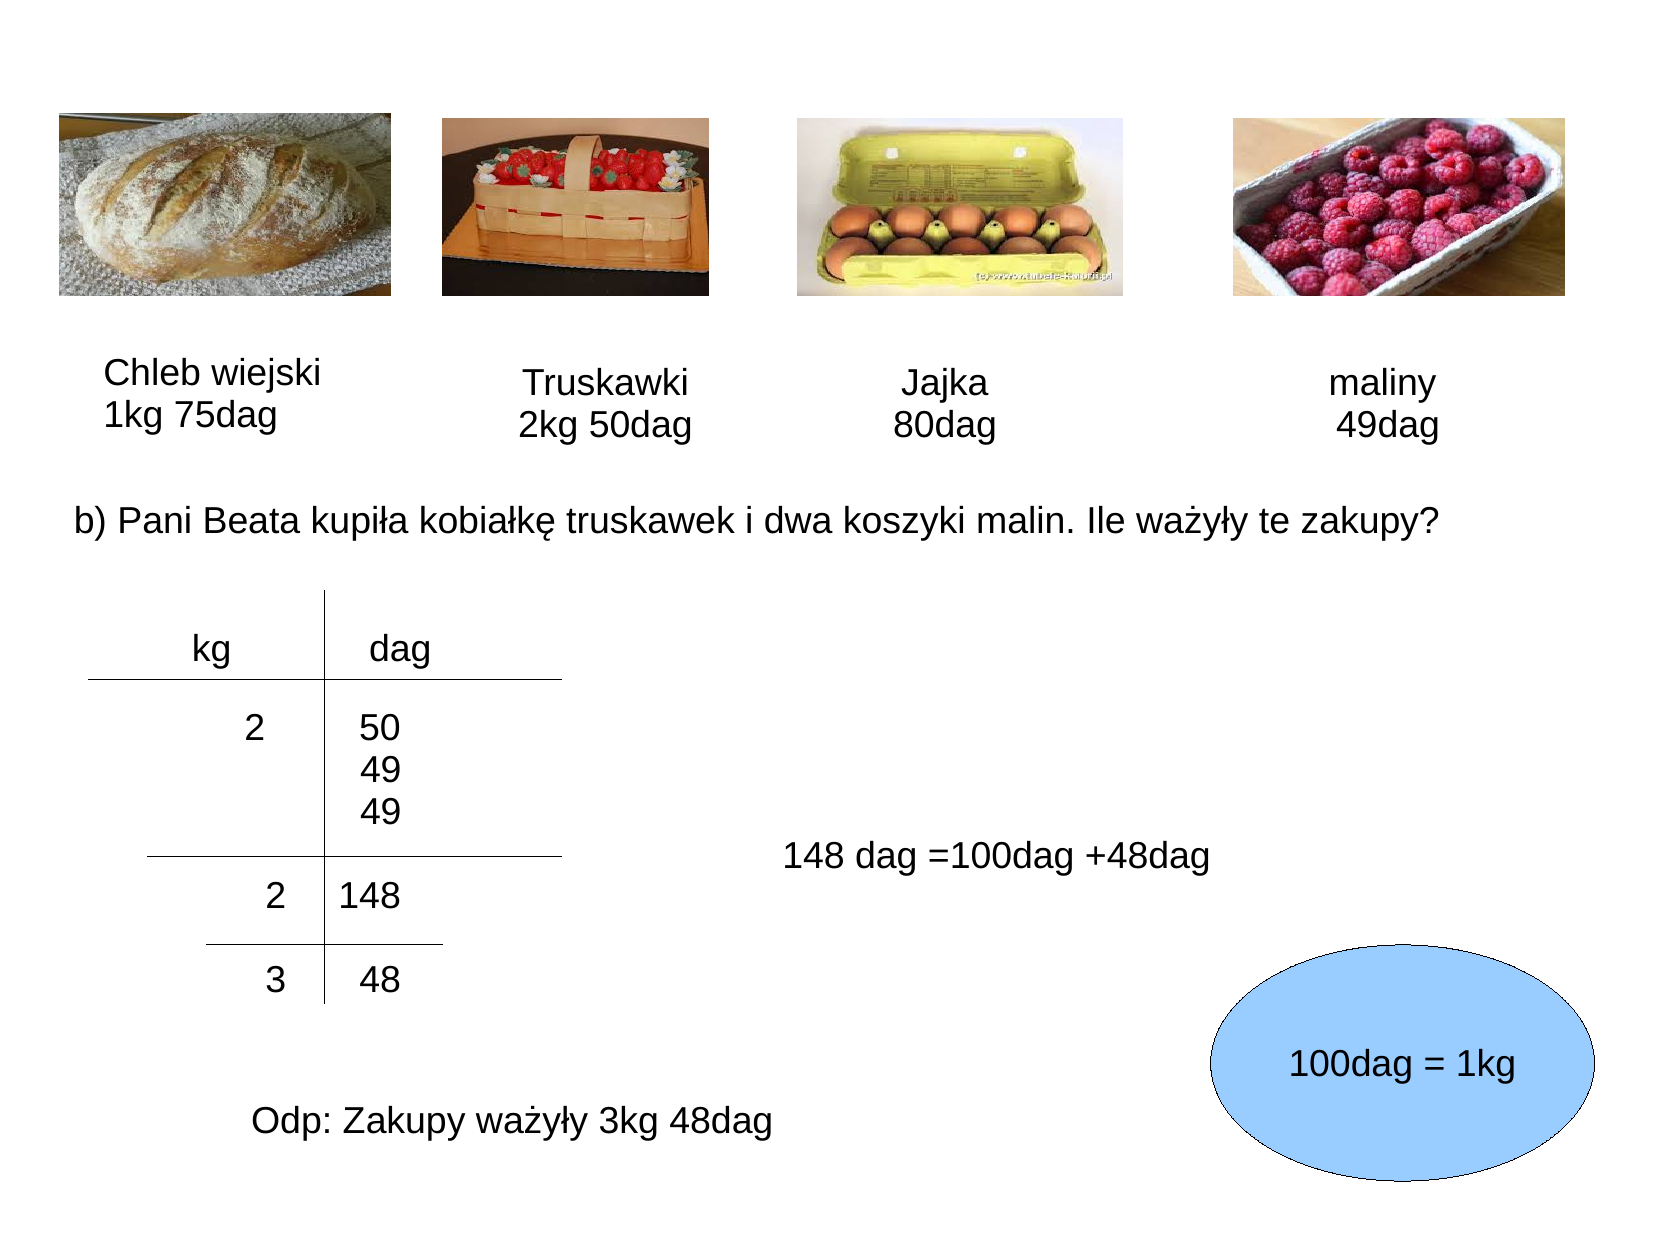

#
Chleb wiejski
1kg 75dag
Truskawki
2kg 50dag
Jajka
80dag
maliny
49dag
b) Pani Beata kupiła kobiałkę truskawek i dwa koszyki malin. Ile ważyły te zakupy?
kg
dag
 2 50
 49
 49
 2 148
 3 48
148 dag =100dag +48dag
100dag = 1kg
Odp: Zakupy ważyły 3kg 48dag